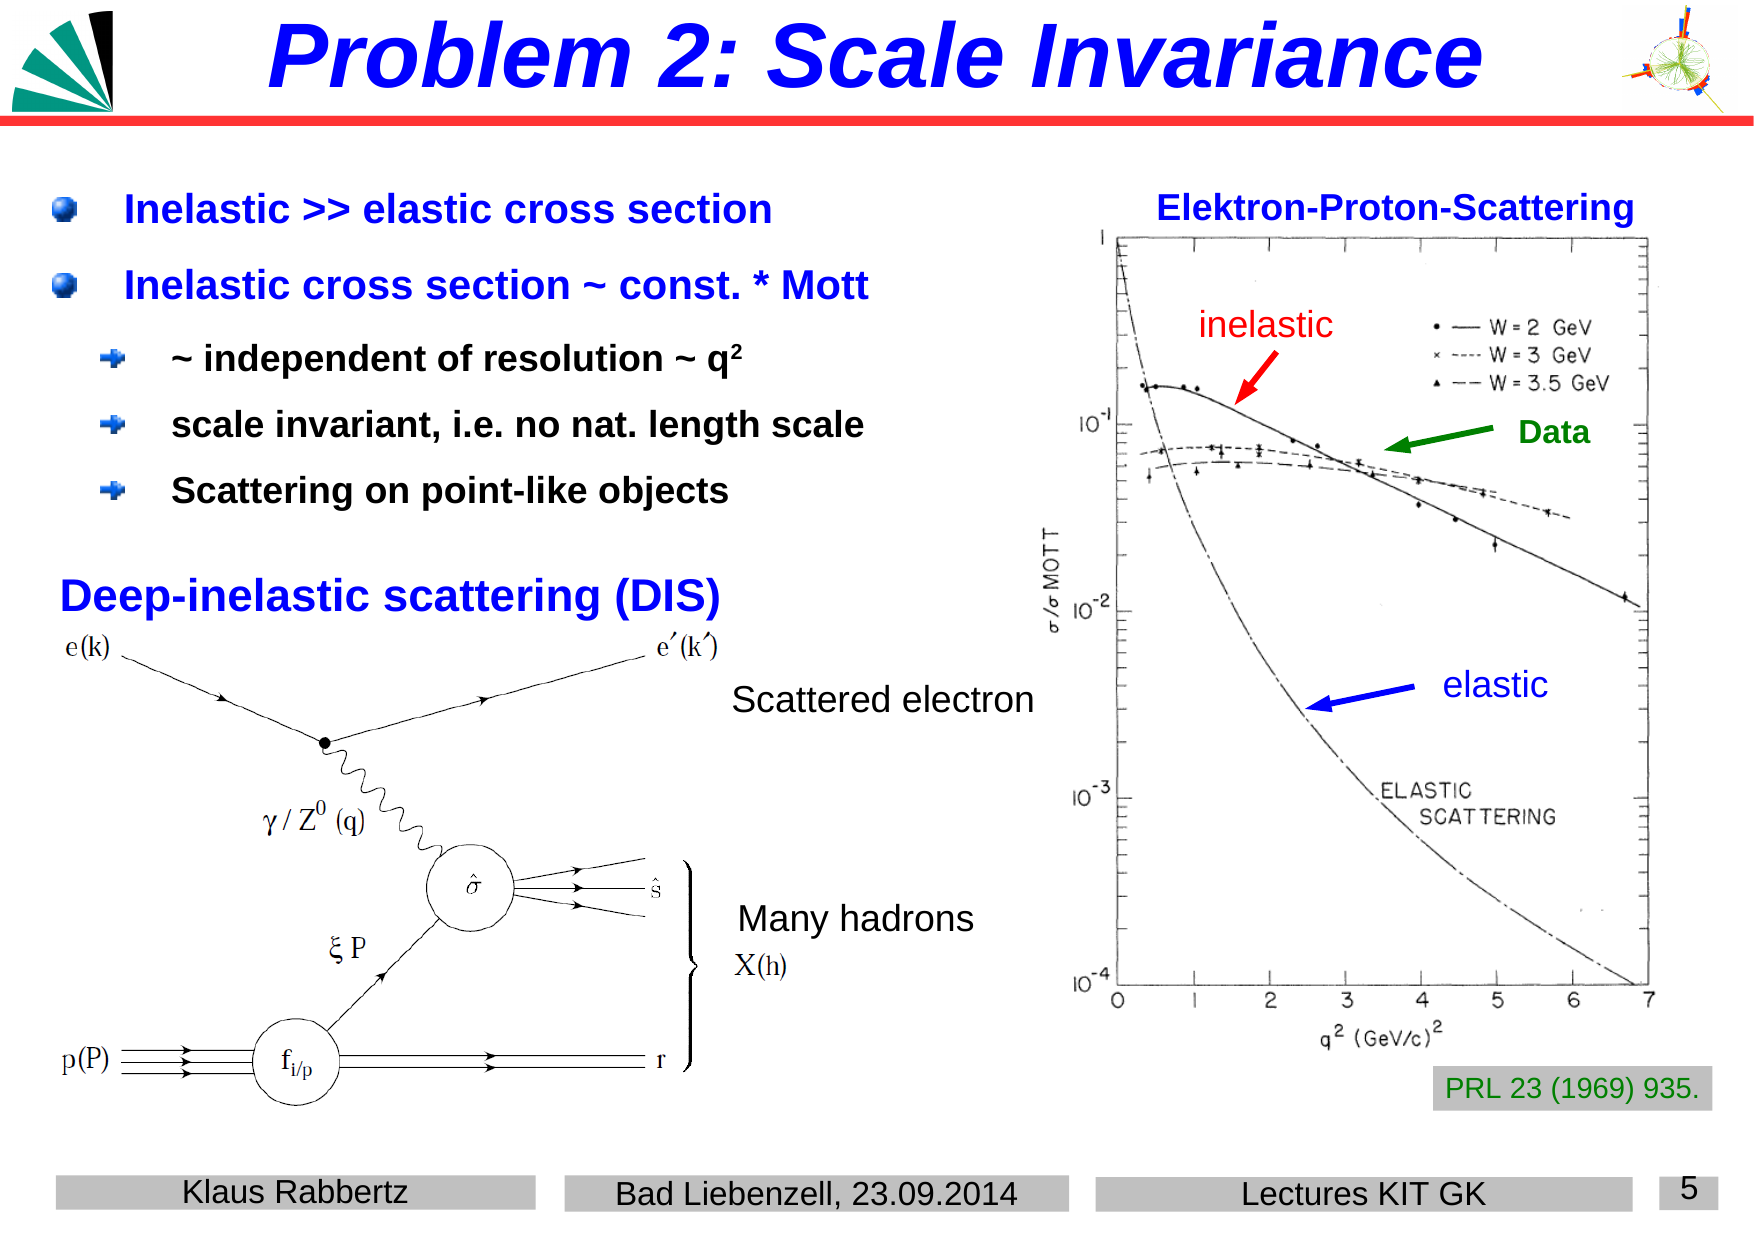

# Problem 2: Scale Invariance
Elektron-Proton-Scattering
Inelastic >> elastic cross section
Inelastic cross section ~ const. * Mott
~ independent of resolution ~ q2
scale invariant, i.e. no nat. length scale
Scattering on point-like objects
inelastic
Data
Gestreutes
Elektron
Deep-inelastic scattering (DIS)
elastic
Scattered electron
Many hadrons
PRL 23 (1969) 935.